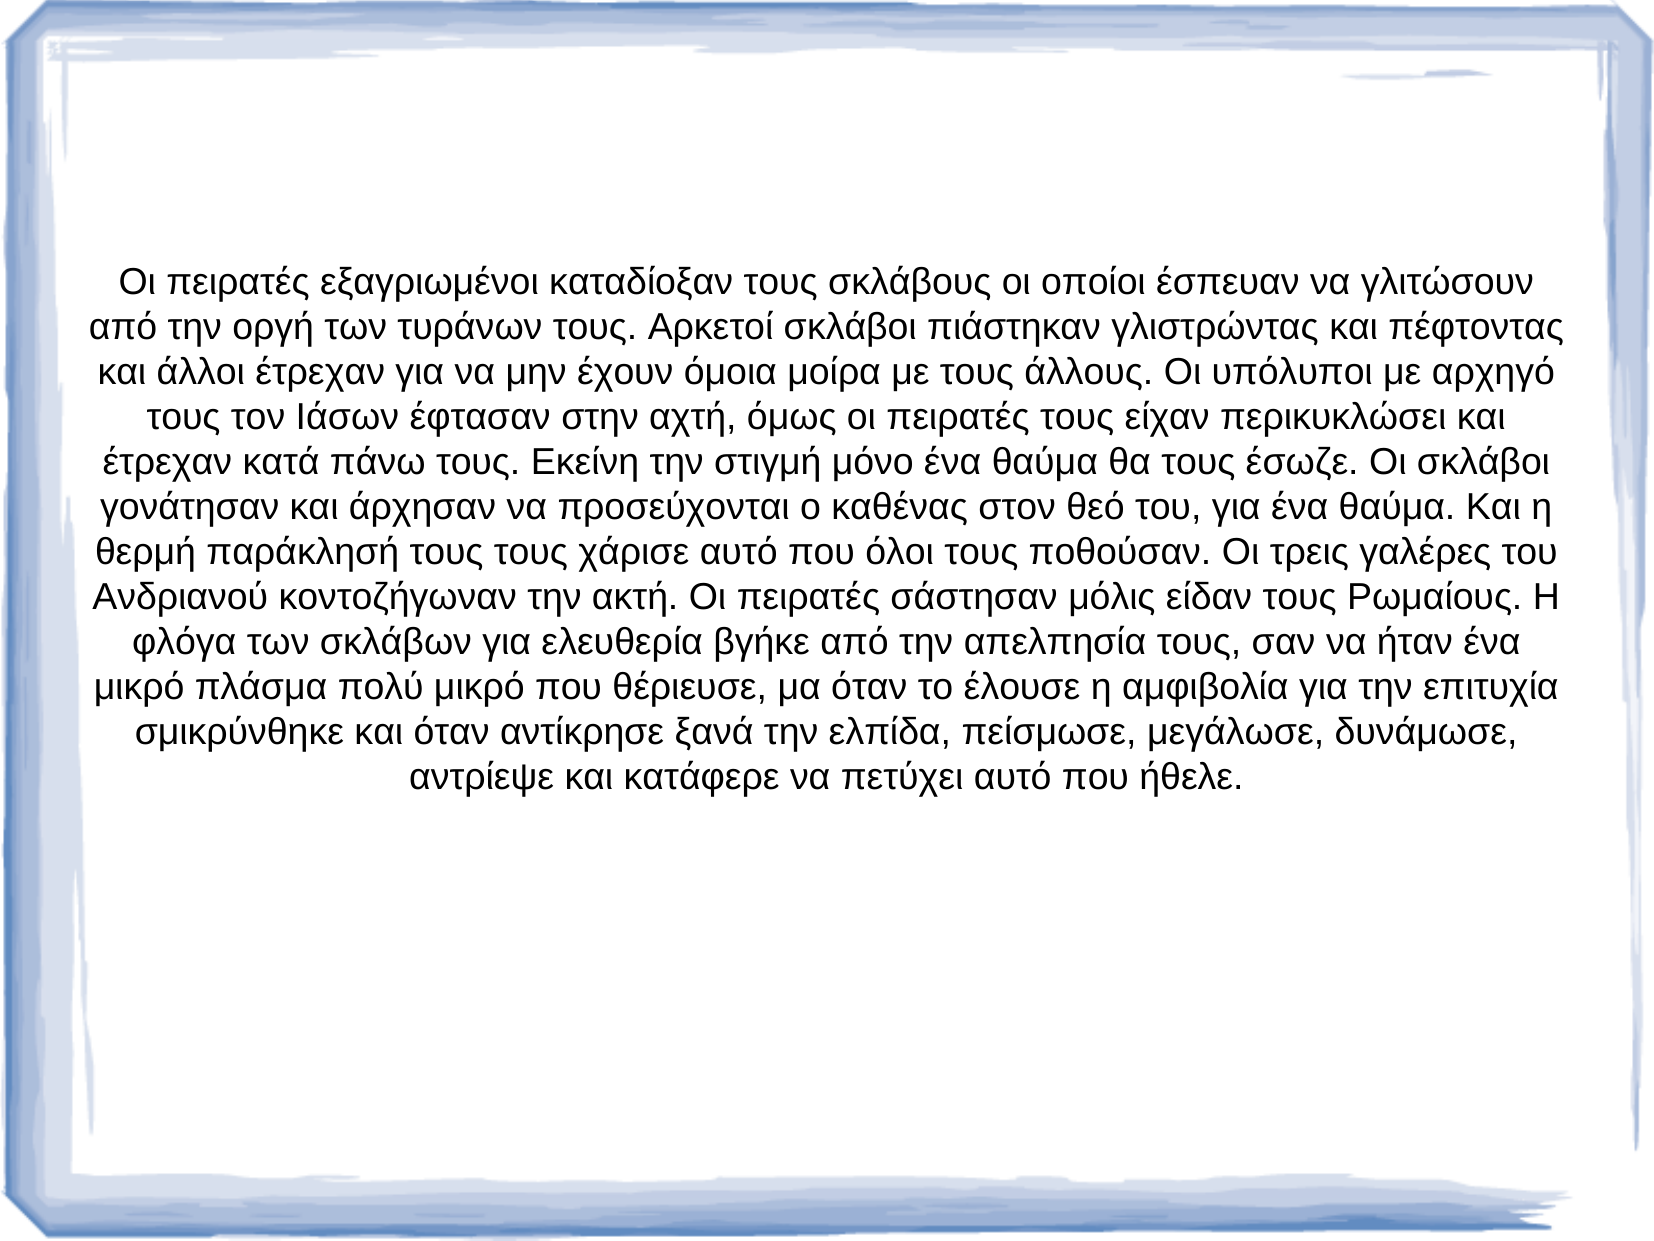

# Οι πειρατές εξαγριωμένοι καταδίοξαν τους σκλάβους οι οποίοι έσπευαν να γλιτώσουν από την οργή των τυράνων τους. Αρκετοί σκλάβοι πιάστηκαν γλιστρώντας και πέφτοντας και άλλοι έτρεχαν για να μην έχουν όμοια μοίρα με τους άλλους. Οι υπόλυποι με αρχηγό τους τον Ιάσων έφτασαν στην αχτή, όμως οι πειρατές τους είχαν περικυκλώσει και έτρεχαν κατά πάνω τους. Εκείνη την στιγμή μόνο ένα θαύμα θα τους έσωζε. Οι σκλάβοι γονάτησαν και άρχησαν να προσεύχονται ο καθένας στον θεό του, για ένα θαύμα. Και η θερμή παράκλησή τους τους χάρισε αυτό που όλοι τους ποθούσαν. Οι τρεις γαλέρες του Ανδριανού κοντοζήγωναν την ακτή. Οι πειρατές σάστησαν μόλις είδαν τους Ρωμαίους. Η φλόγα των σκλάβων για ελευθερία βγήκε από την απελπησία τους, σαν να ήταν ένα μικρό πλάσμα πολύ μικρό που θέριευσε, μα όταν το έλουσε η αμφιβολία για την επιτυχία σμικρύνθηκε και όταν αντίκρησε ξανά την ελπίδα, πείσμωσε, μεγάλωσε, δυνάμωσε, αντρίεψε και κατάφερε να πετύχει αυτό που ήθελε.